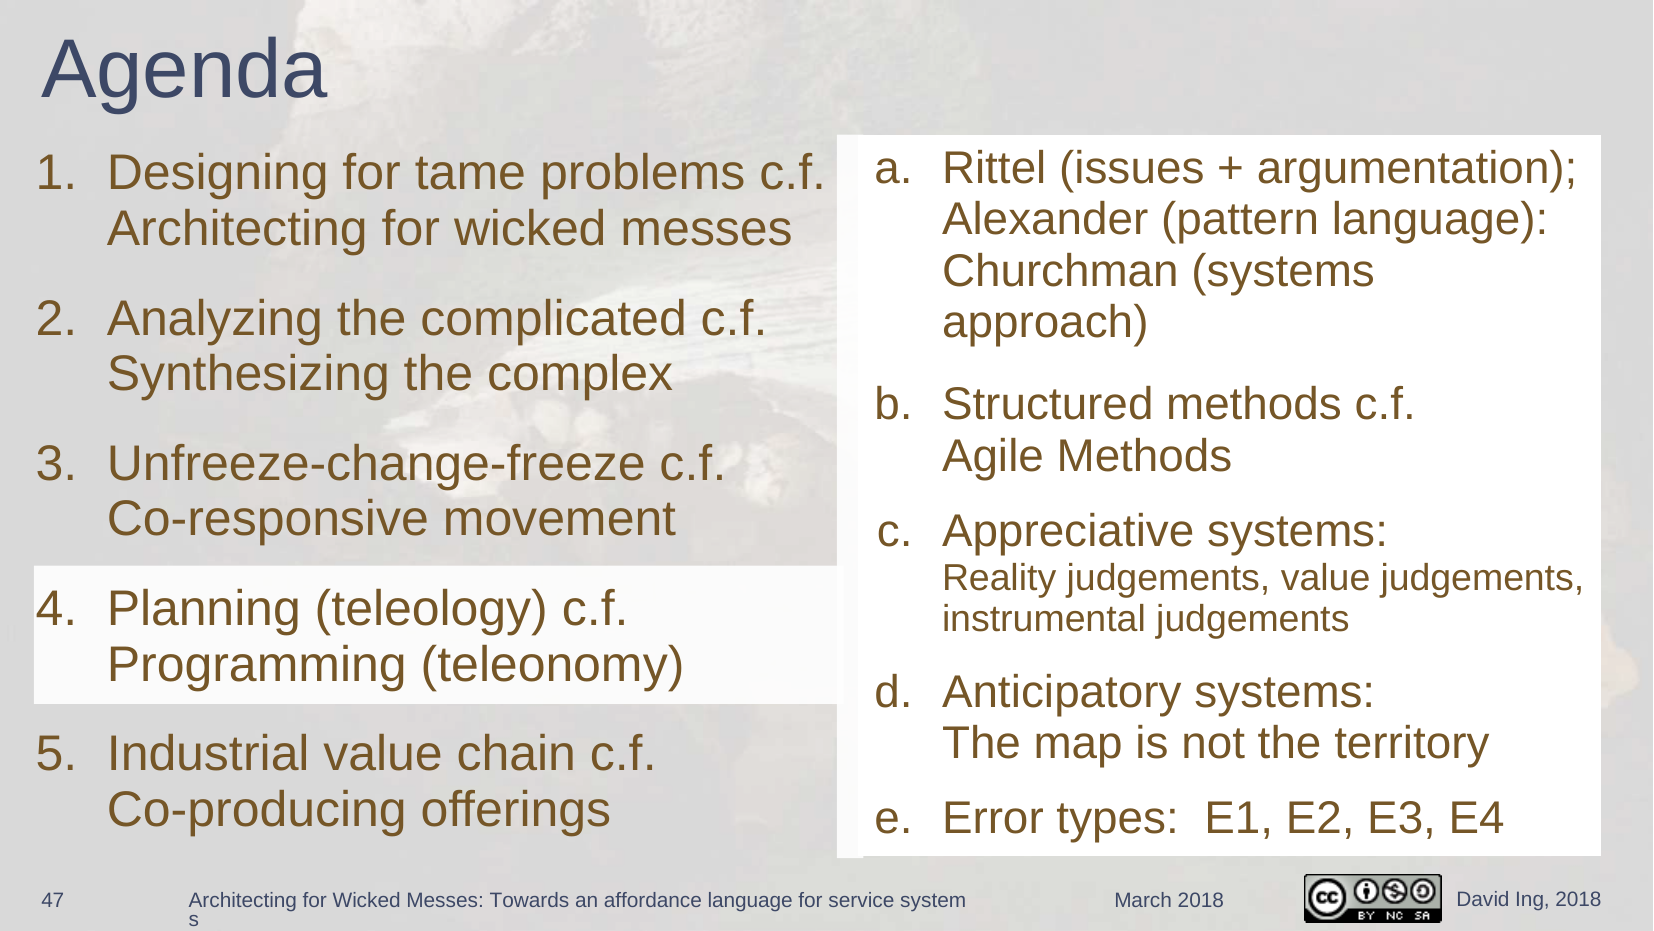

# Agenda
| a. | Rittel (issues + argumentation); Alexander (pattern language): Churchman (systems approach) |
| --- | --- |
| b. | Structured methods c.f. Agile Methods |
| c. | Appreciative systems: Reality judgements, value judgements, instrumental judgements |
| d. | Anticipatory systems: The map is not the territory |
| e. | Error types: E1, E2, E3, E4 |
| 1. | Designing for tame problems c.f. Architecting for wicked messes |
| --- | --- |
| 2. | Analyzing the complicated c.f. Synthesizing the complex |
| 3. | Unfreeze-change-freeze c.f. Co-responsive movement |
| 4. | Planning (teleology) c.f. Programming (teleonomy) |
| 5. | Industrial value chain c.f. Co-producing offerings |
Architecting for Wicked Messes: Towards an affordance language for service systems
March 2018
47